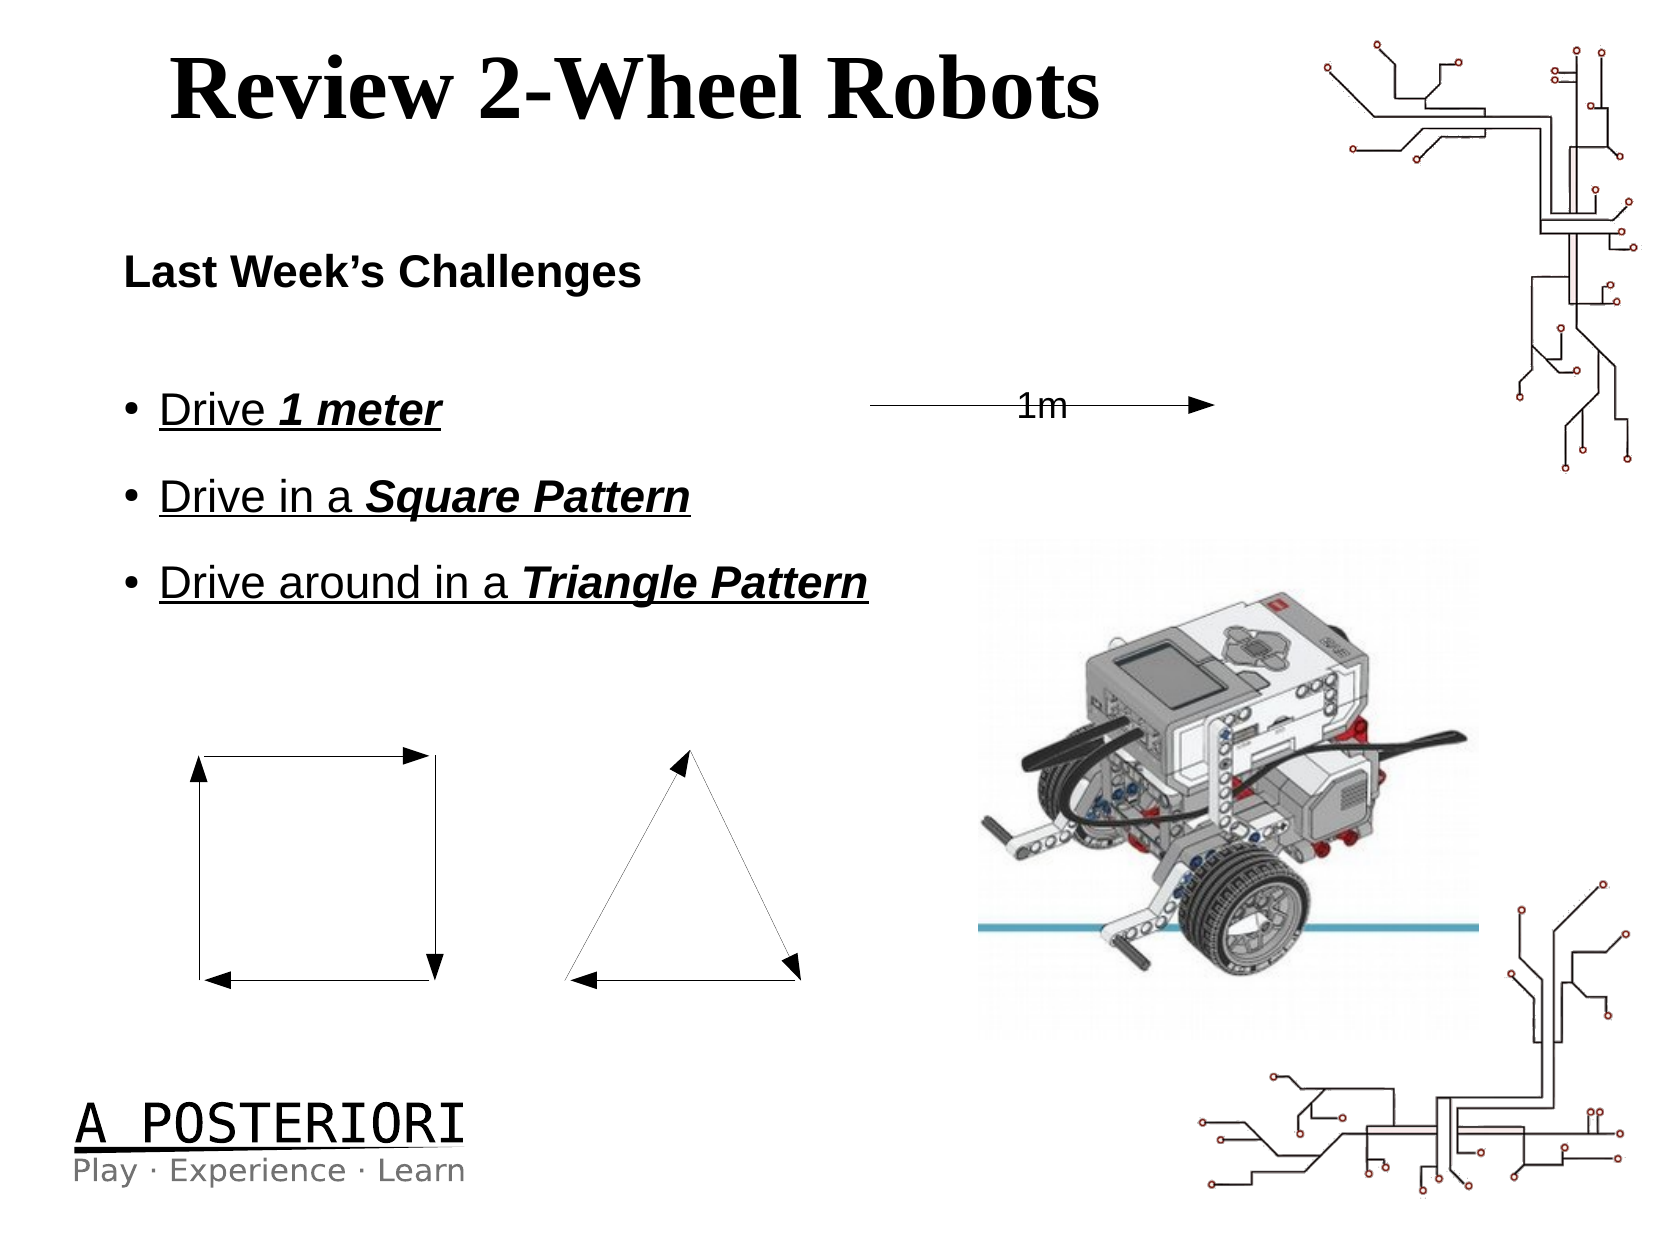

# Review 2-Wheel Robots
Last Week’s Challenges
Drive 1 meter
Drive in a Square Pattern
Drive around in a Triangle Pattern
1m